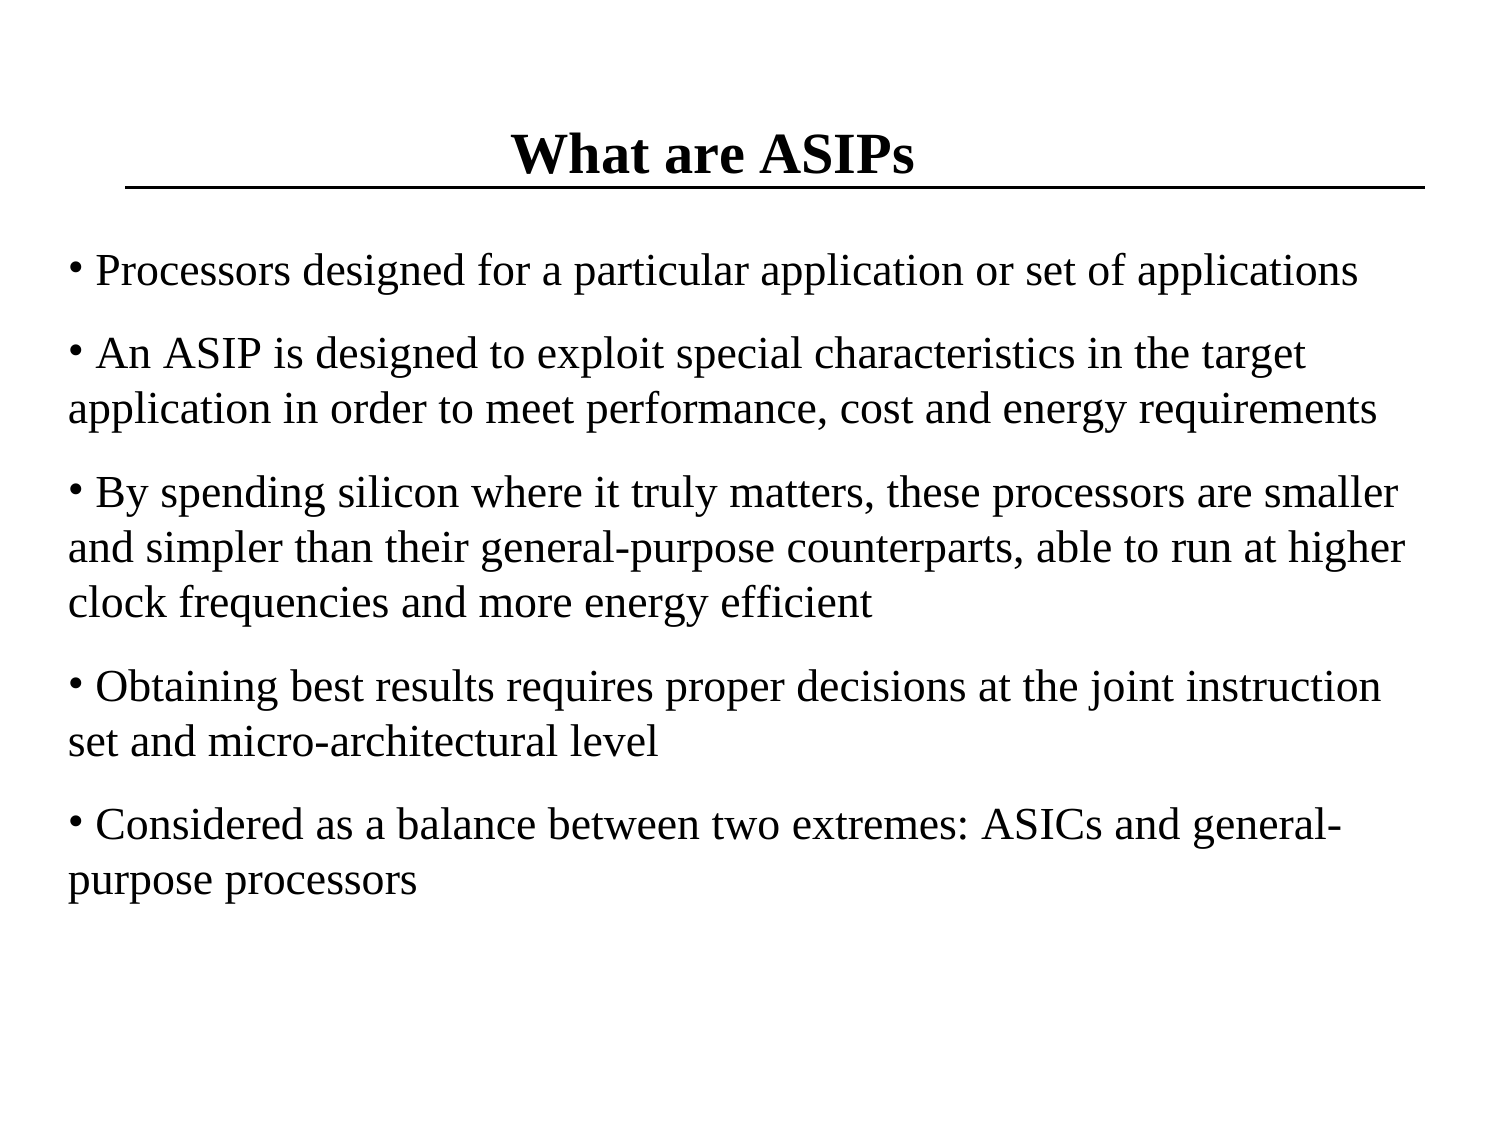

What are ASIPs
 Processors designed for a particular application or set of applications
 An ASIP is designed to exploit special characteristics in the target application in order to meet performance, cost and energy requirements
 By spending silicon where it truly matters, these processors are smaller and simpler than their general-purpose counterparts, able to run at higher clock frequencies and more energy efficient
 Obtaining best results requires proper decisions at the joint instruction set and micro-architectural level
 Considered as a balance between two extremes: ASICs and general-purpose processors